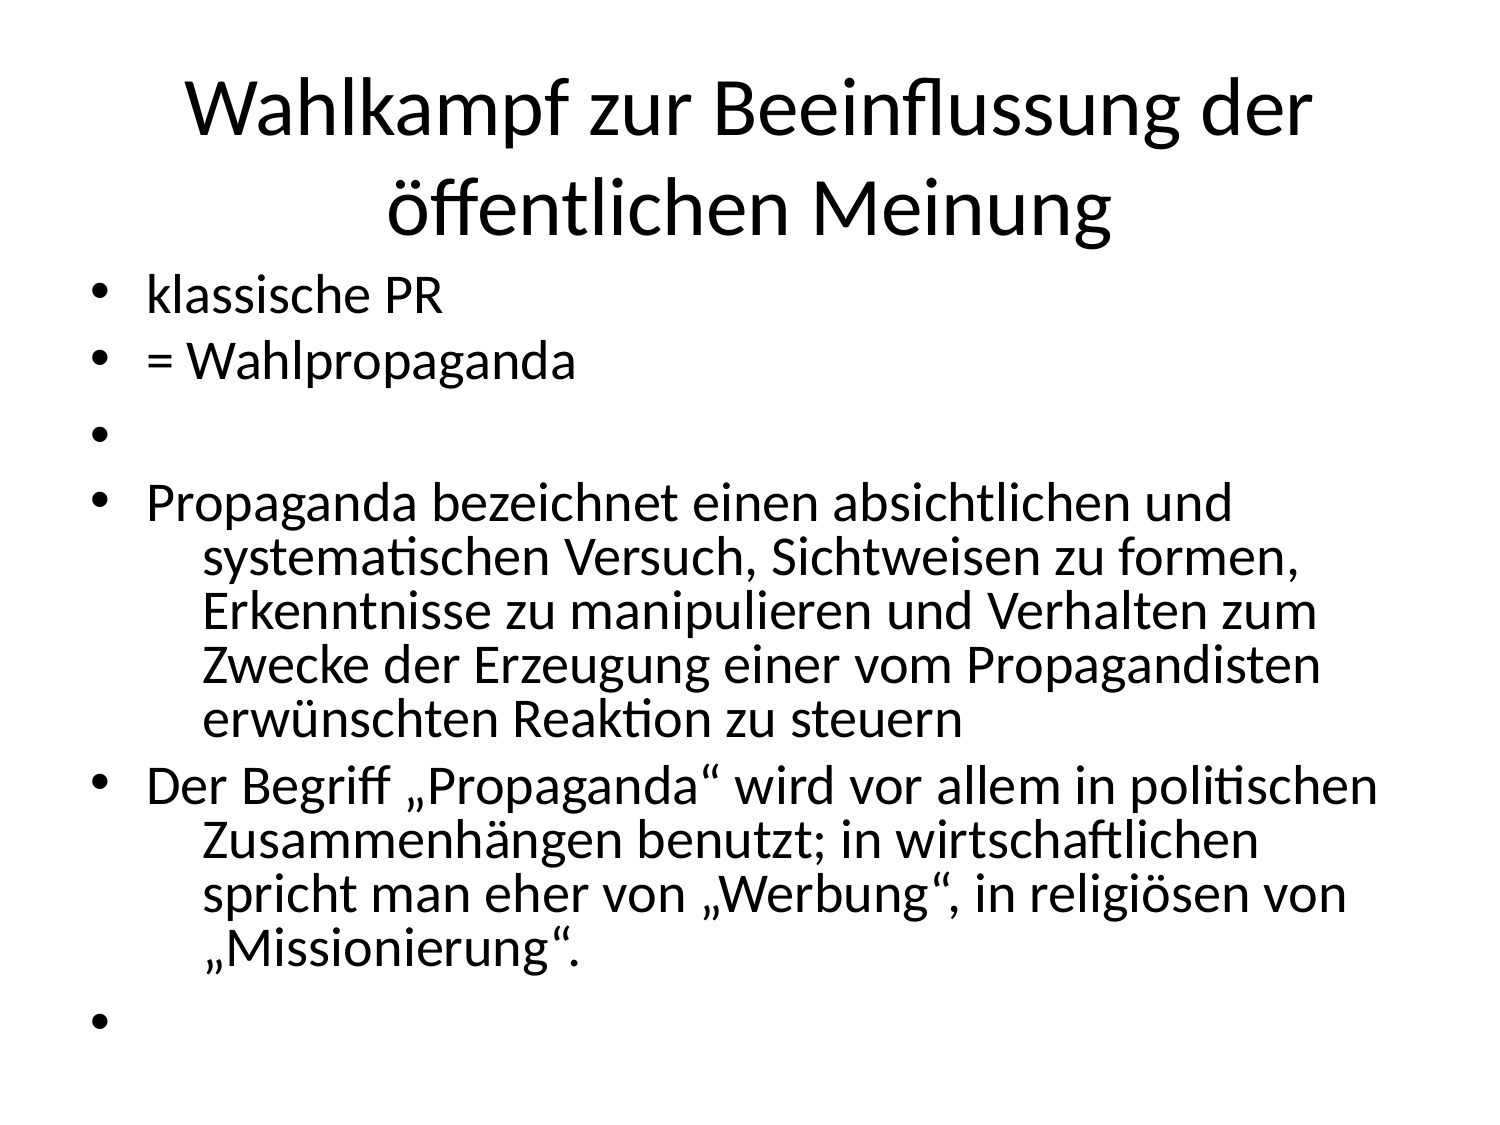

# Wahlkampf zur Beeinflussung der öffentlichen Meinung
klassische PR
= Wahlpropaganda
Propaganda bezeichnet einen absichtlichen und systematischen Versuch, Sichtweisen zu formen, Erkenntnisse zu manipulieren und Verhalten zum Zwecke der Erzeugung einer vom Propagandisten erwünschten Reaktion zu steuern
Der Begriff „Propaganda“ wird vor allem in politischen Zusammenhängen benutzt; in wirtschaftlichen spricht man eher von „Werbung“, in religiösen von „Missionierung“.